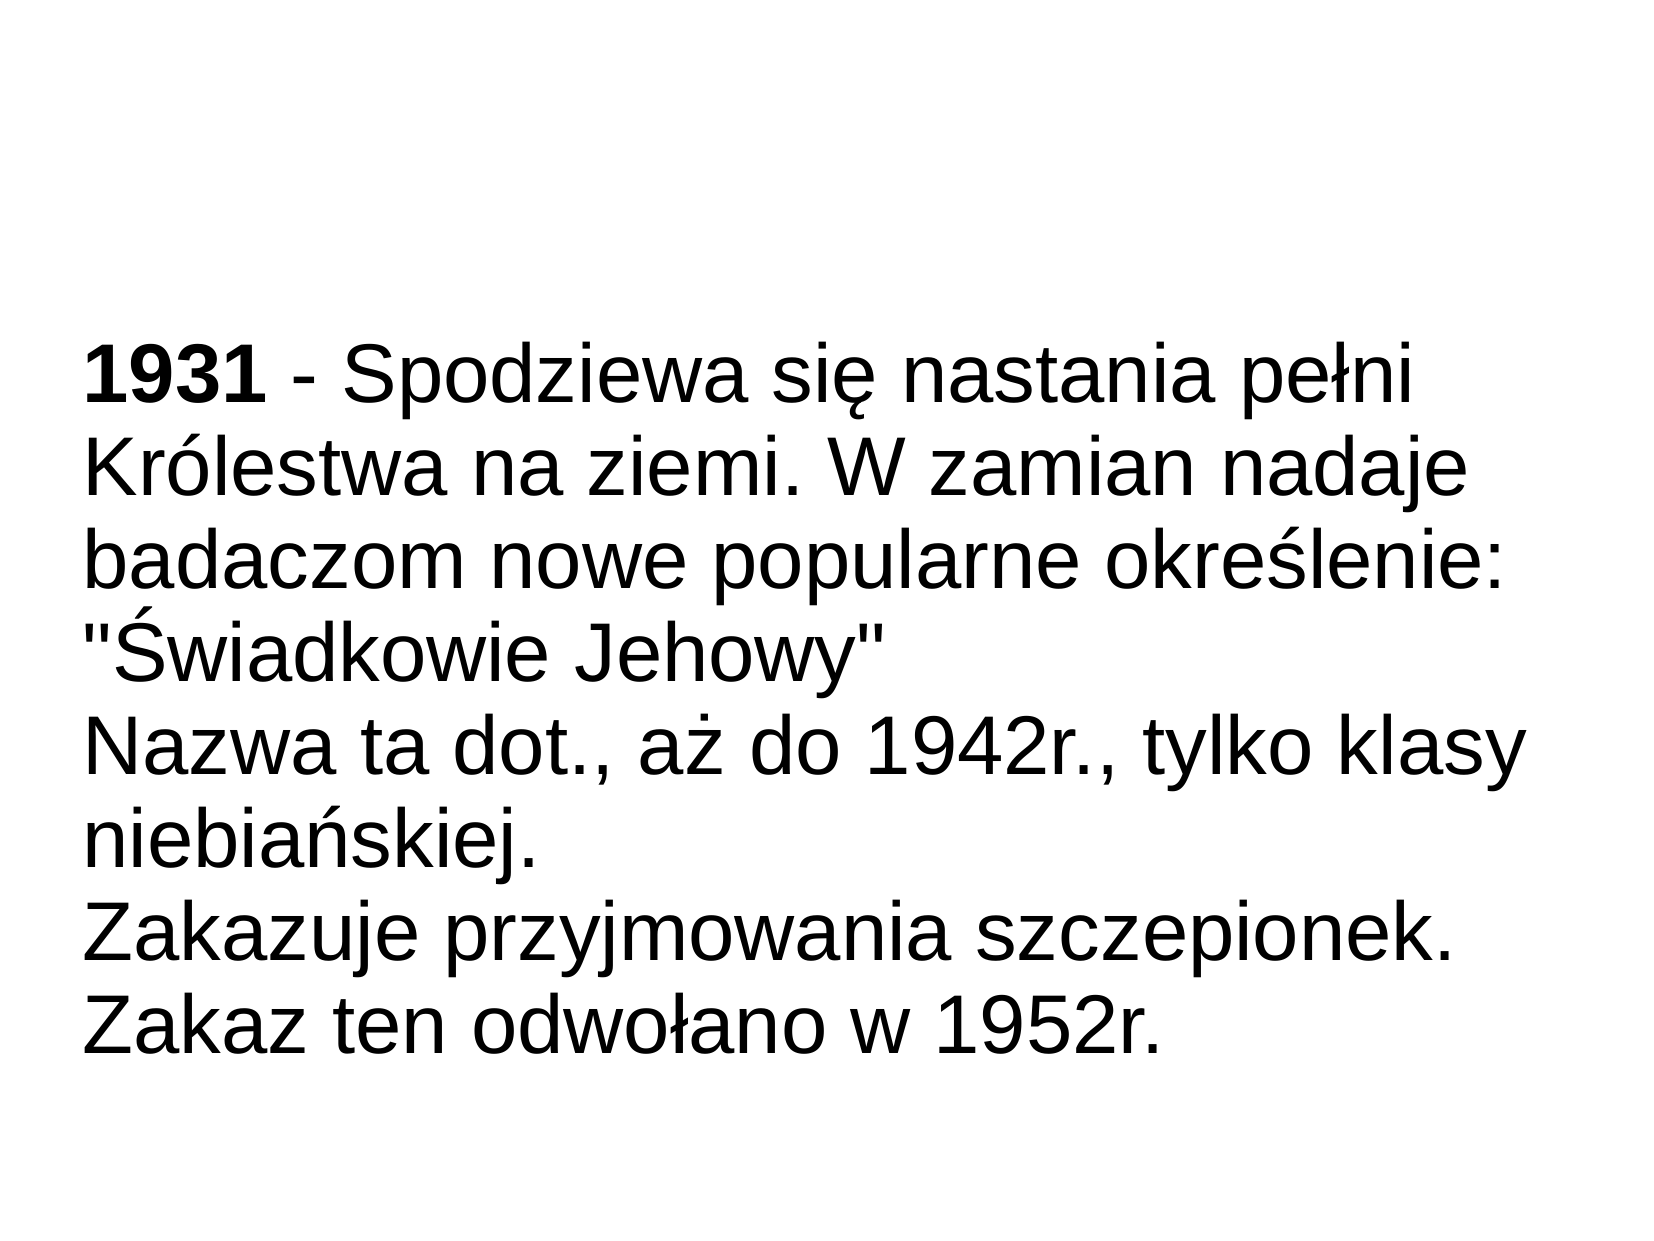

#
1931 - Spodziewa się nastania pełni Królestwa na ziemi. W zamian nadaje badaczom nowe popularne określenie: "Świadkowie Jehowy"
Nazwa ta dot., aż do 1942r., tylko klasy niebiańskiej.
Zakazuje przyjmowania szczepionek. Zakaz ten odwołano w 1952r.